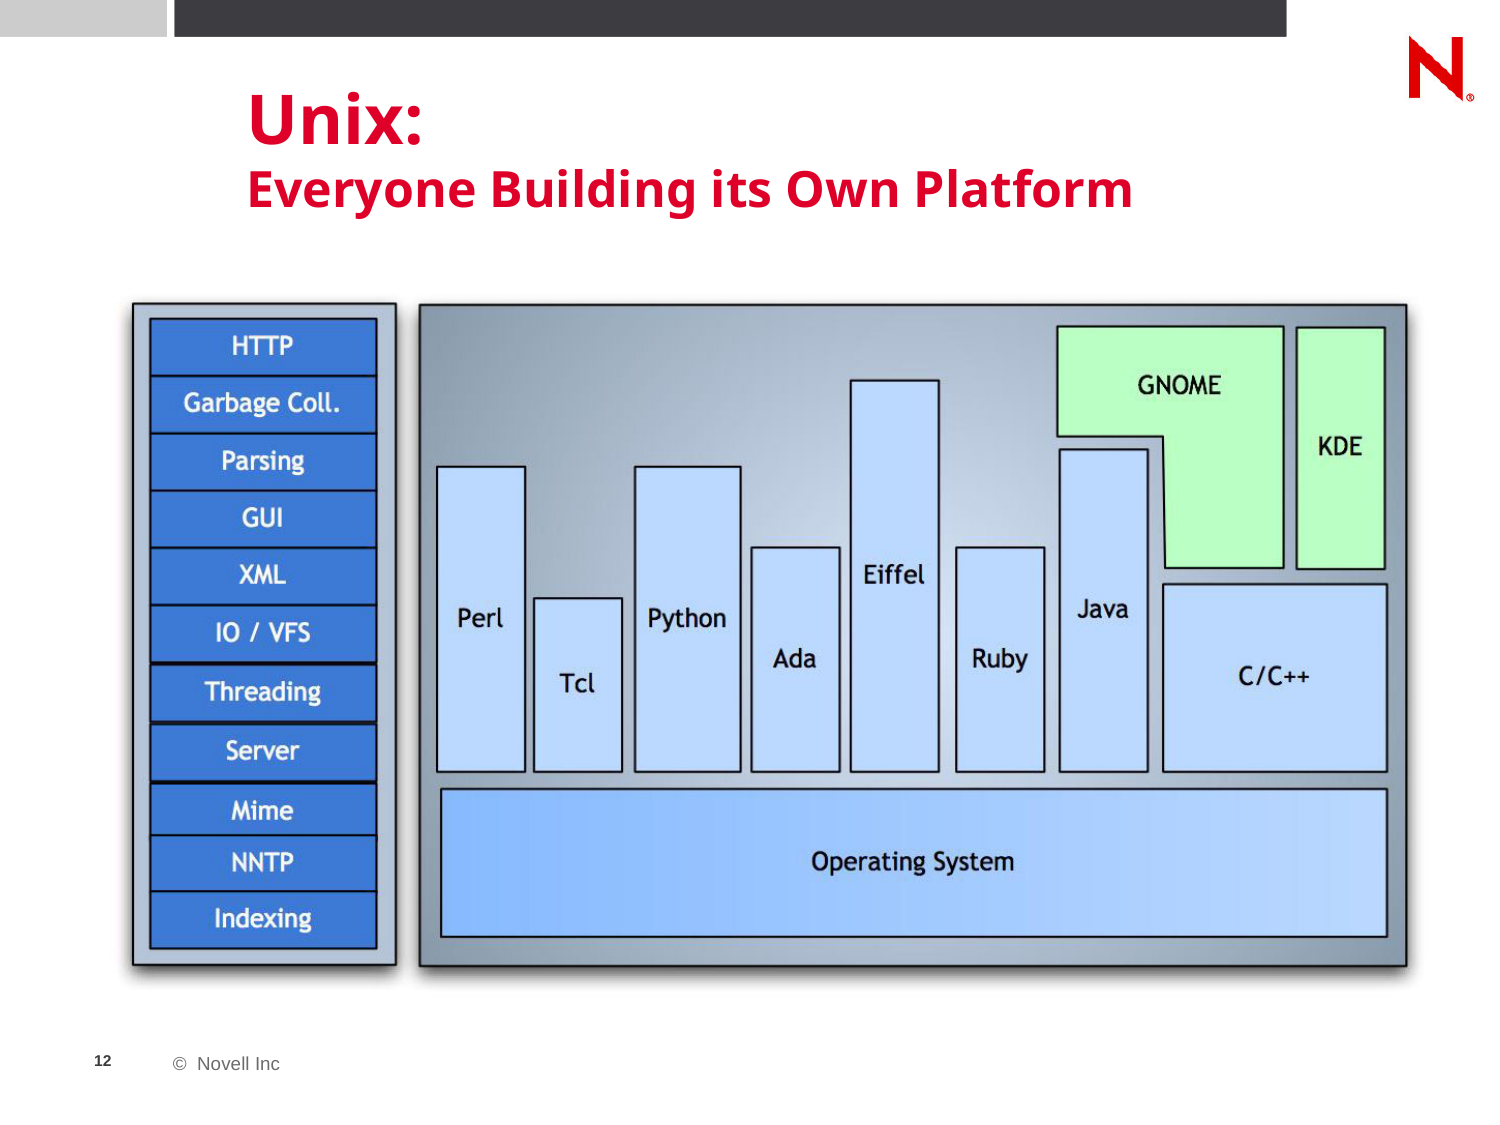

# Unix: Everyone Building its Own Platform